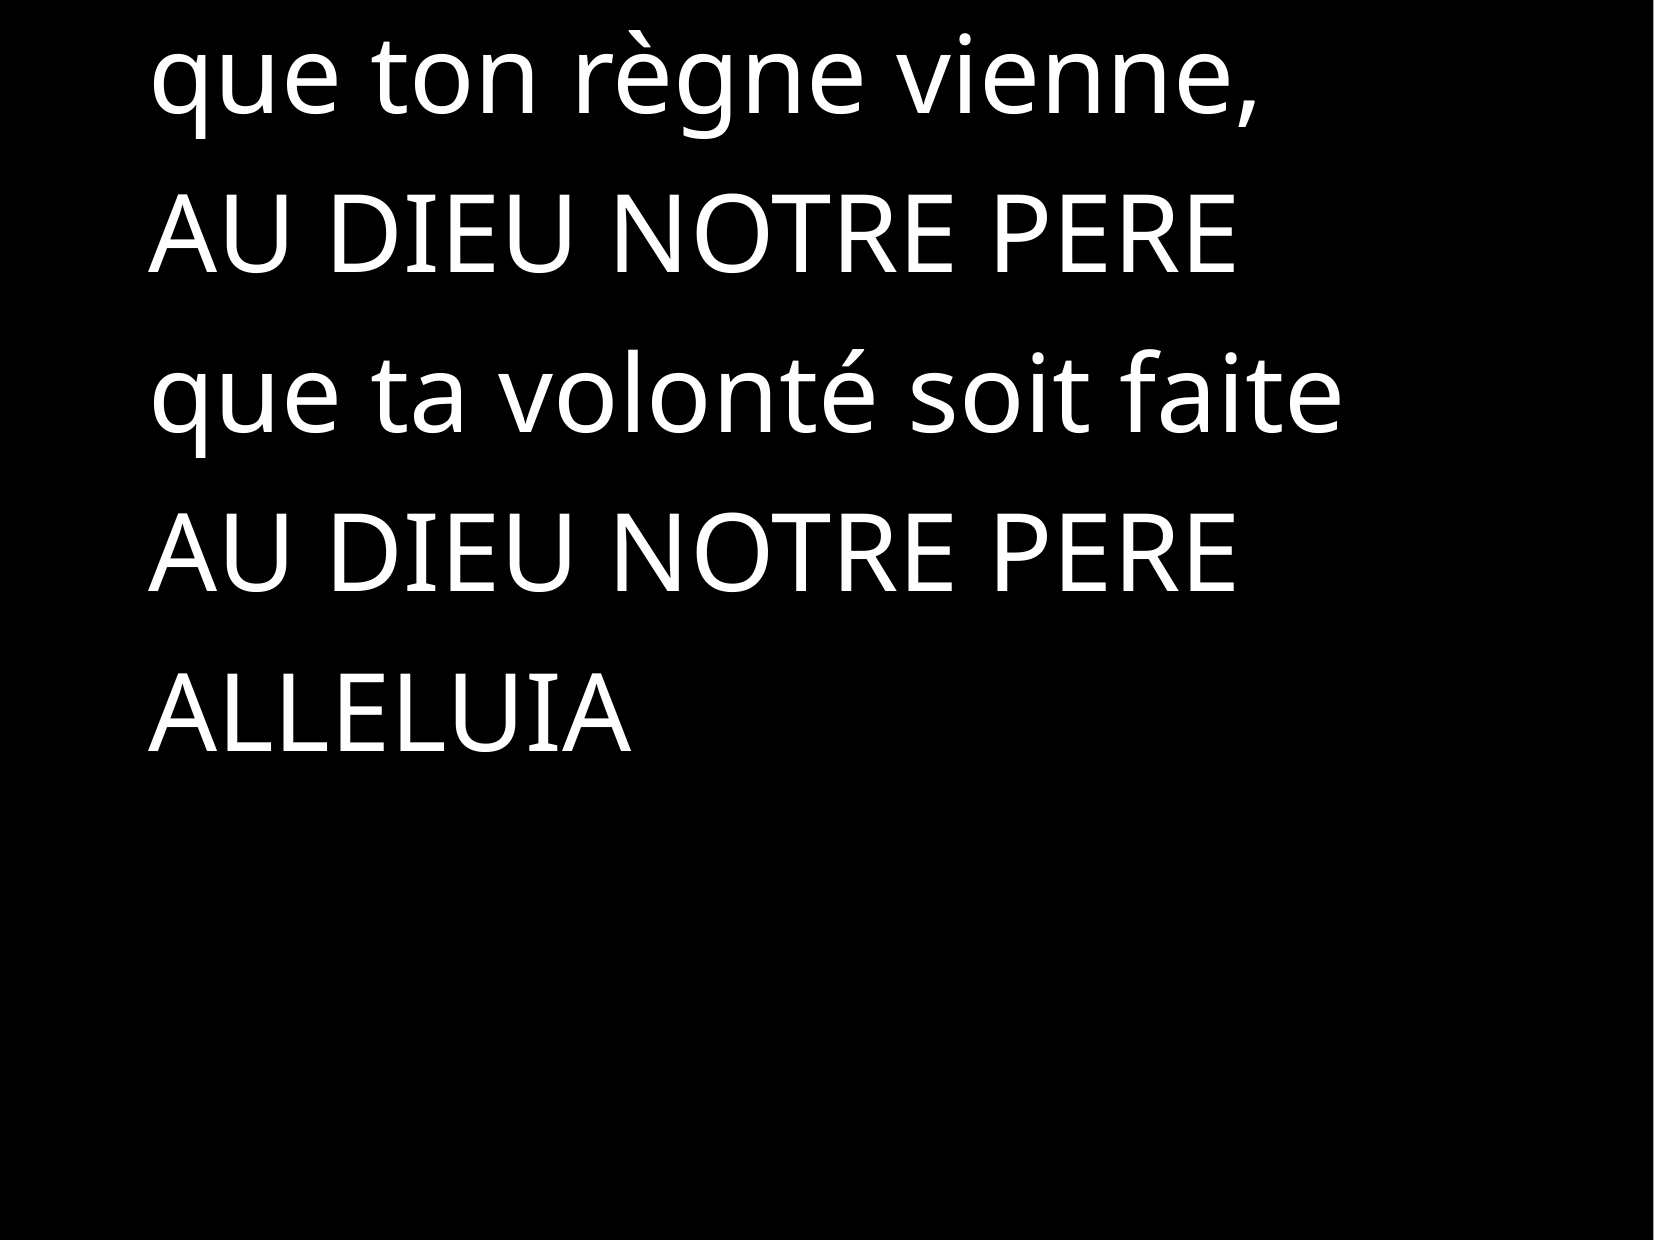

# que ton règne vienne,
AU DIEU NOTRE PERE
que ta volonté soit faite
AU DIEU NOTRE PERE
ALLELUIA